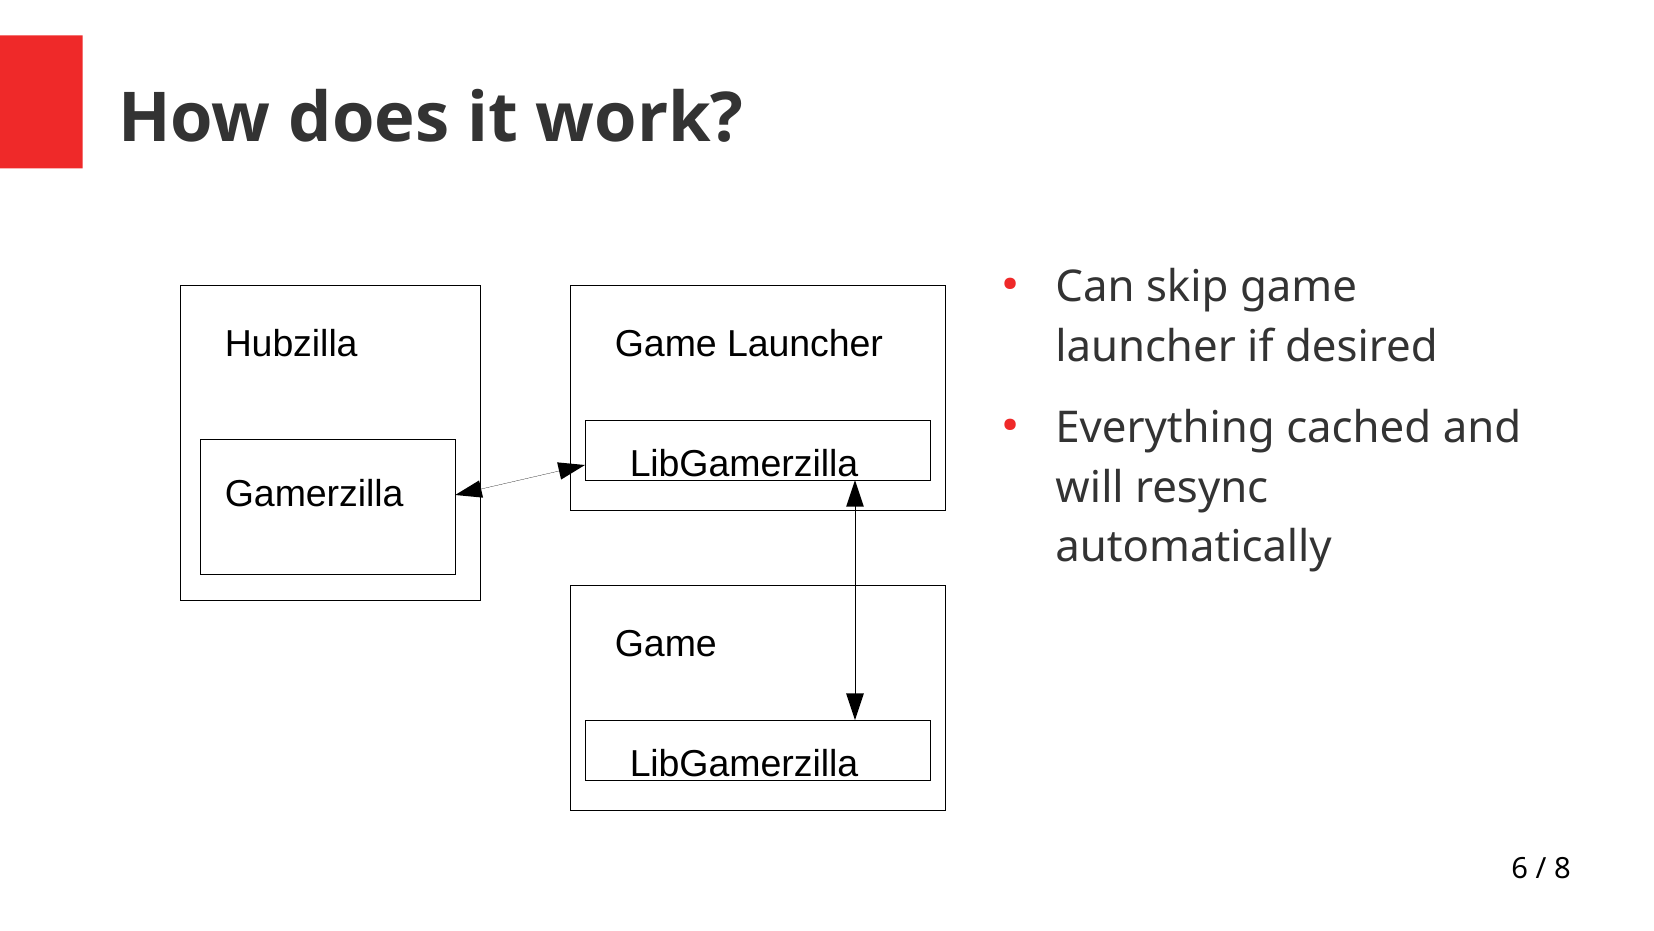

# How does it work?
Can skip game launcher if desired
Everything cached and will resync automatically
Hubzilla
Game Launcher
LibGamerzilla
Gamerzilla
Game
LibGamerzilla
6